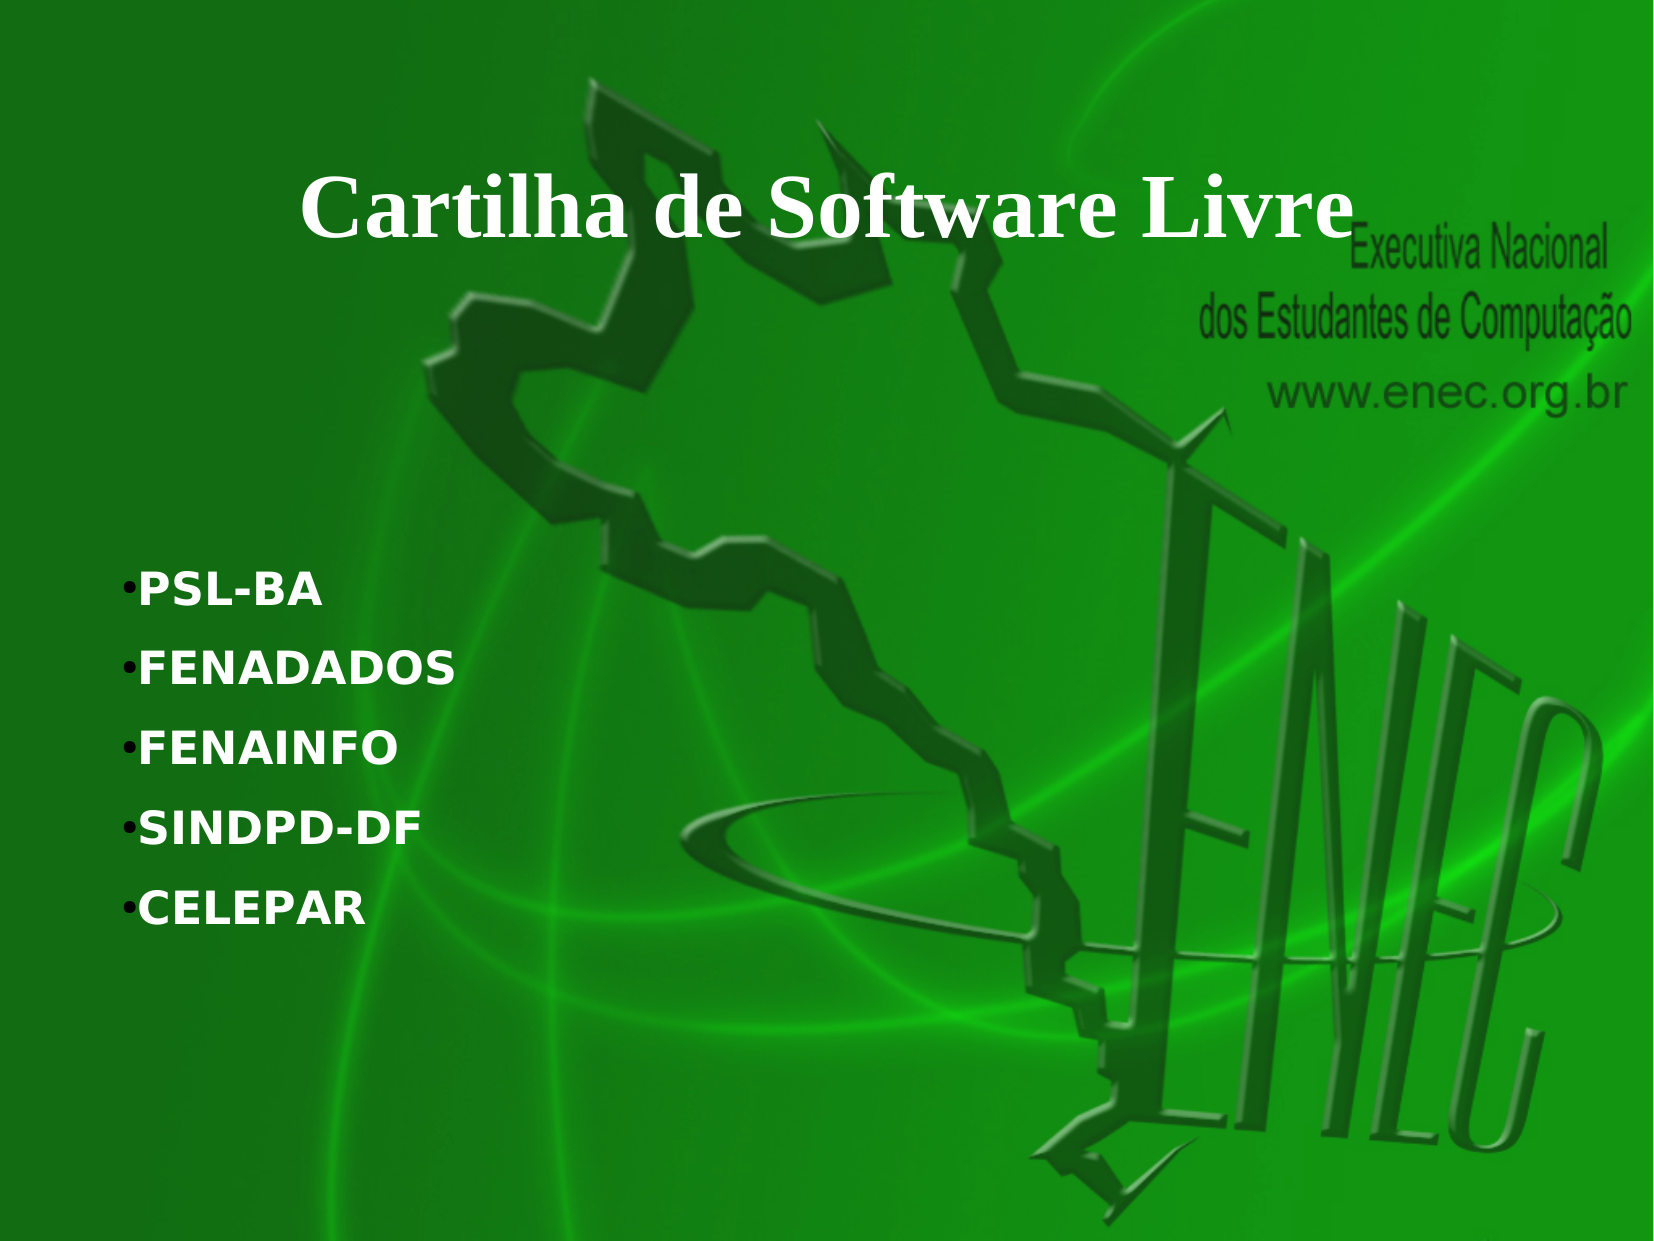

# Cartilha de Software Livre
PSL-BA
FENADADOS
FENAINFO
SINDPD-DF
CELEPAR